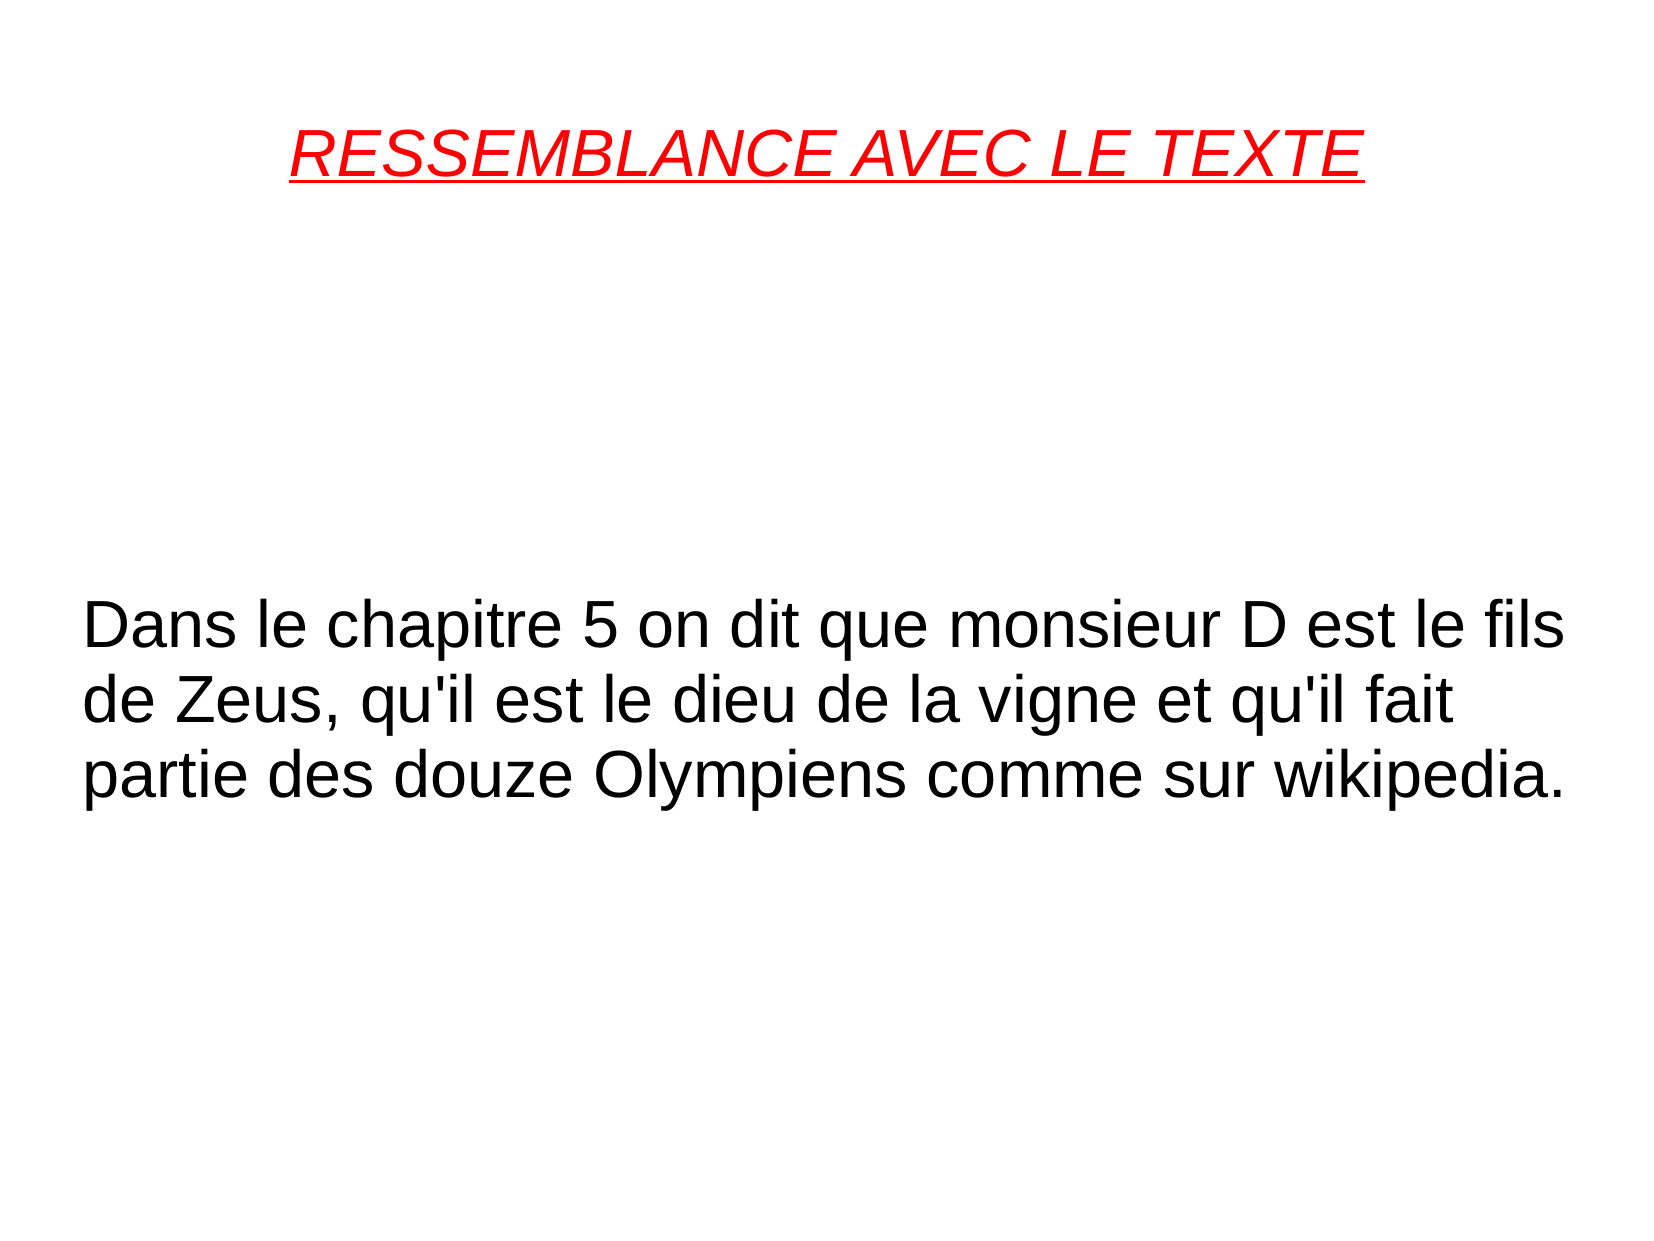

# RESSEMBLANCE AVEC LE TEXTE
Dans le chapitre 5 on dit que monsieur D est le fils de Zeus, qu'il est le dieu de la vigne et qu'il fait partie des douze Olympiens comme sur wikipedia.